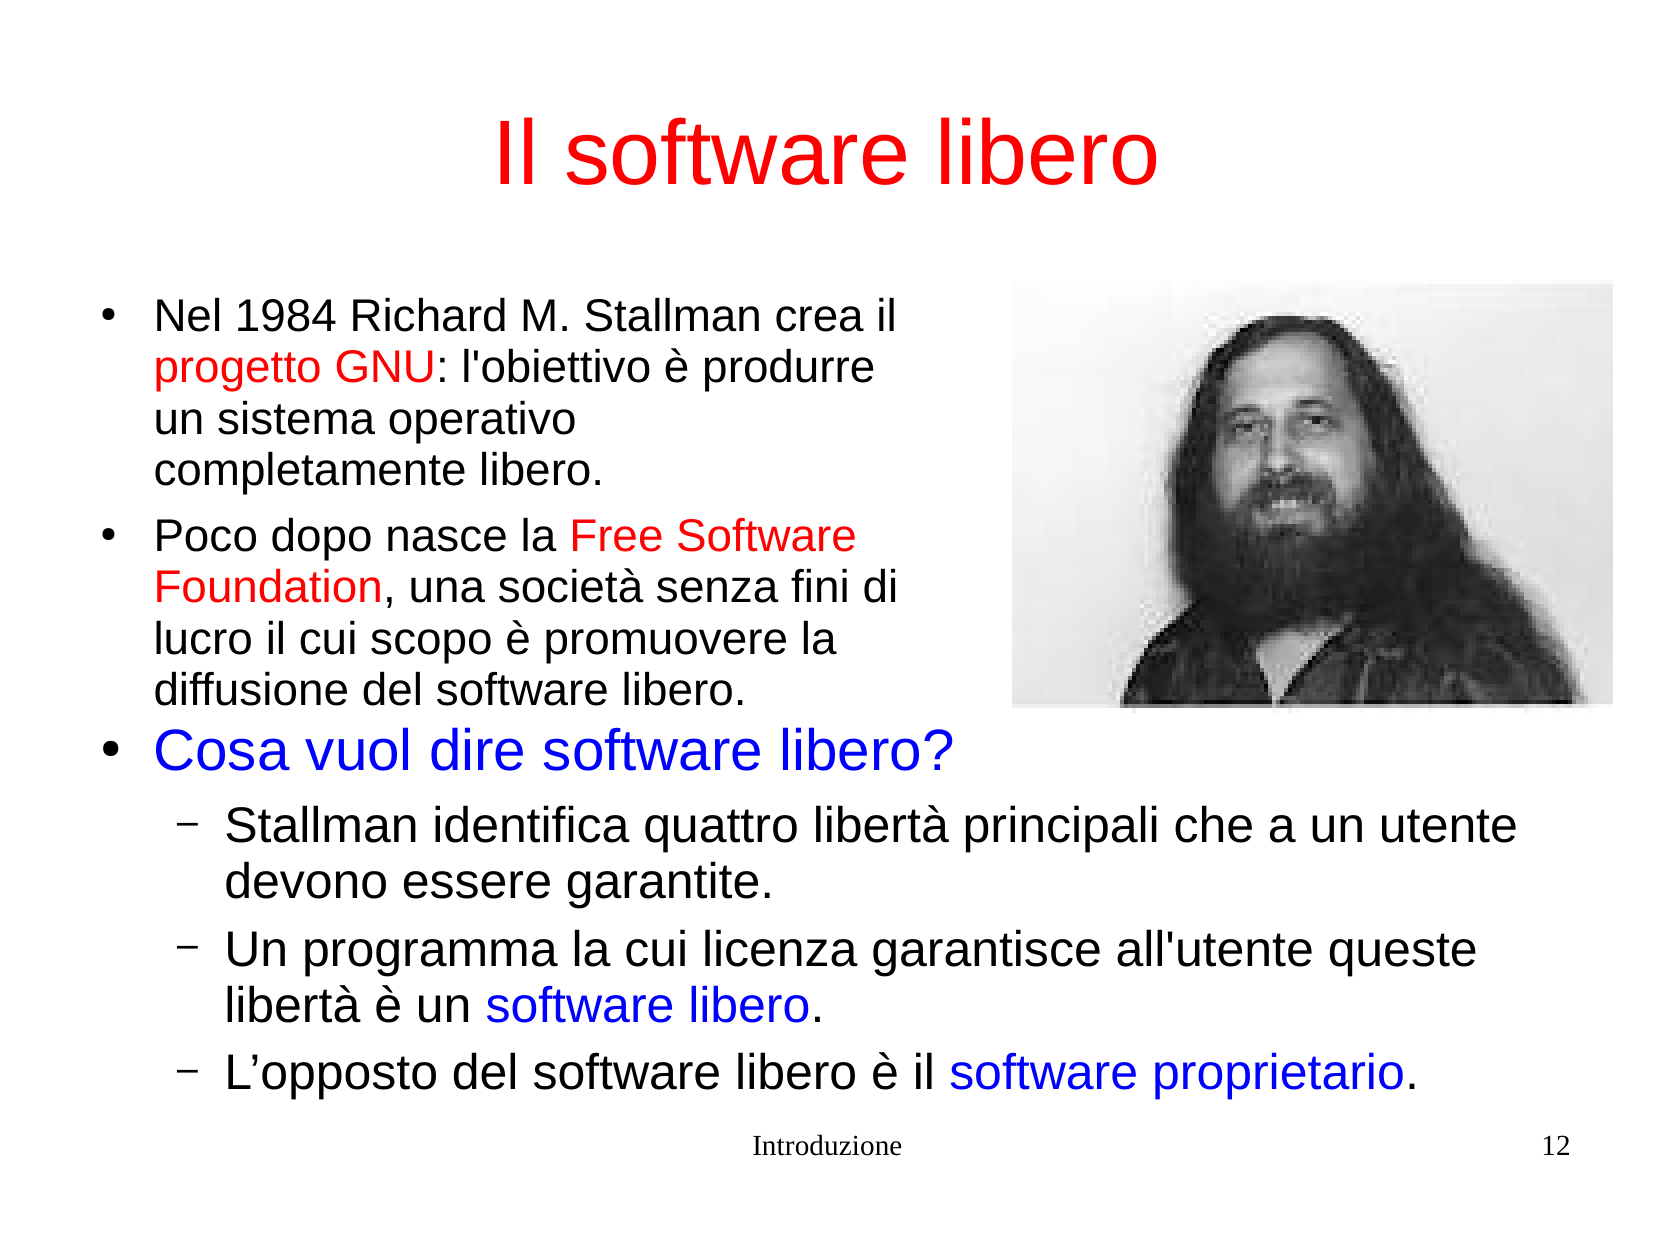

# Il software libero
Nel 1984 Richard M. Stallman crea il progetto GNU: l'obiettivo è produrre un sistema operativo completamente libero.
Poco dopo nasce la Free Software Foundation, una società senza fini di lucro il cui scopo è promuovere la diffusione del software libero.
Cosa vuol dire software libero?
Stallman identifica quattro libertà principali che a un utente devono essere garantite.
Un programma la cui licenza garantisce all'utente queste libertà è un software libero.
L’opposto del software libero è il software proprietario.
Introduzione
12